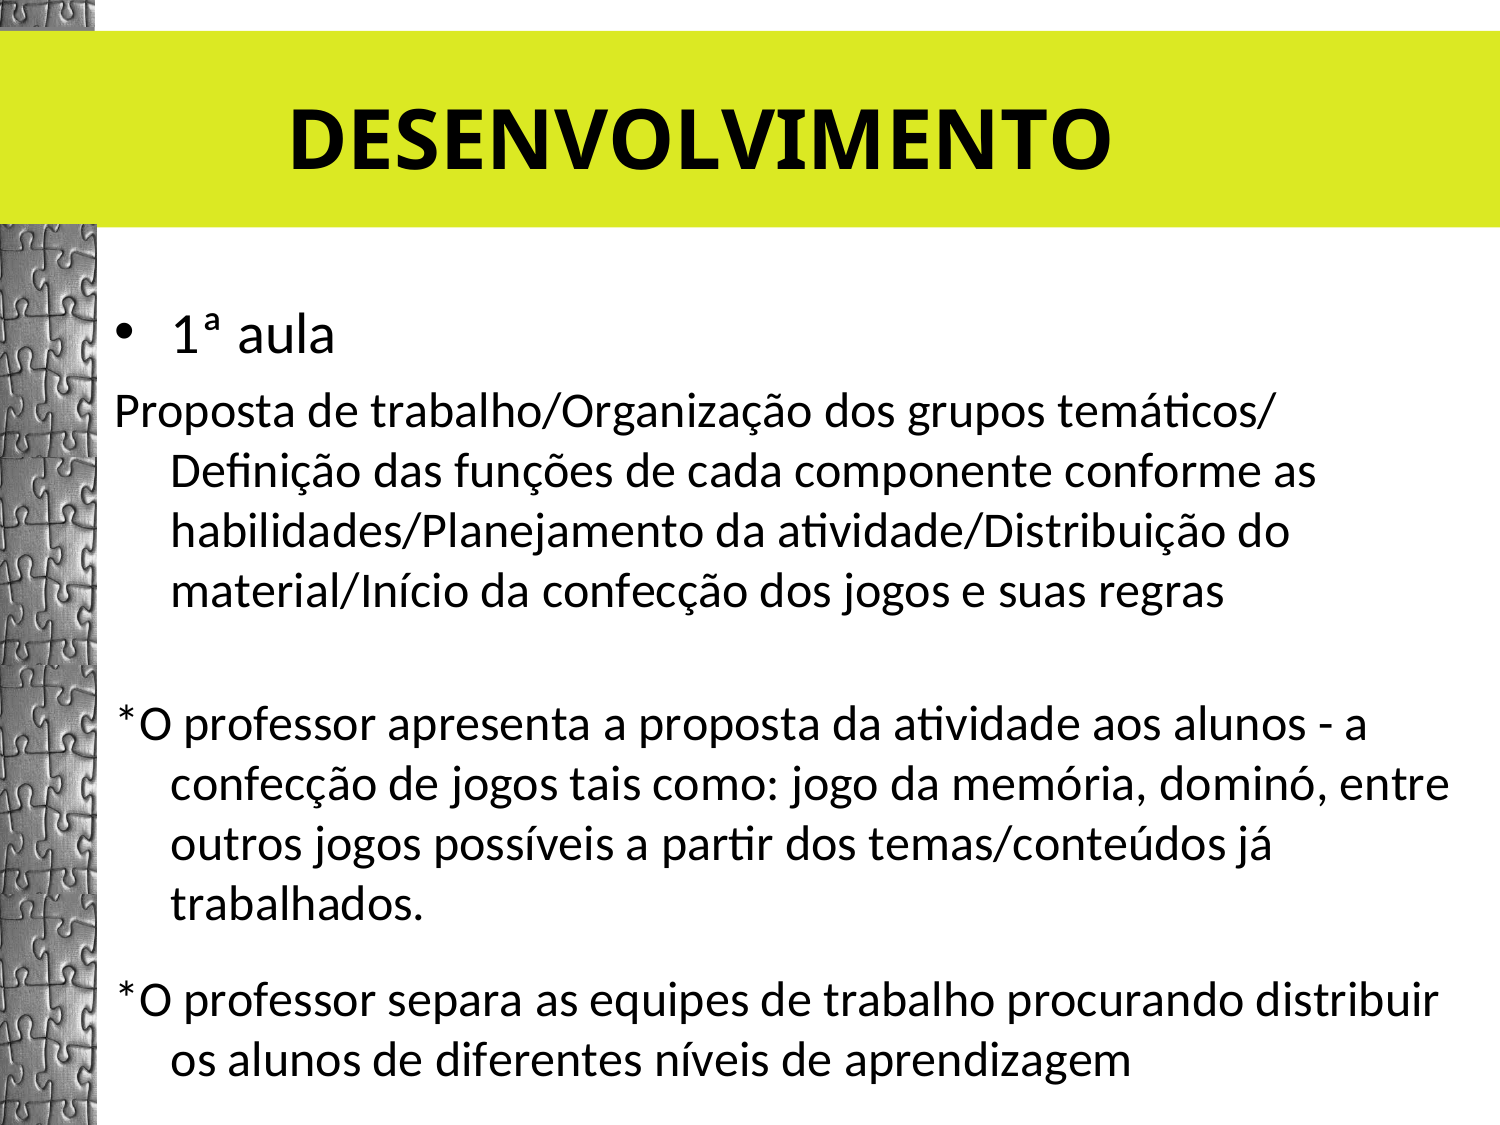

# DESENVOLVIMENTO
1ª aula
Proposta de trabalho/Organização dos grupos temáticos/ Definição das funções de cada componente conforme as habilidades/Planejamento da atividade/Distribuição do material/Início da confecção dos jogos e suas regras
*O professor apresenta a proposta da atividade aos alunos - a confecção de jogos tais como: jogo da memória, dominó, entre outros jogos possíveis a partir dos temas/conteúdos já trabalhados.
*O professor separa as equipes de trabalho procurando distribuir os alunos de diferentes níveis de aprendizagem